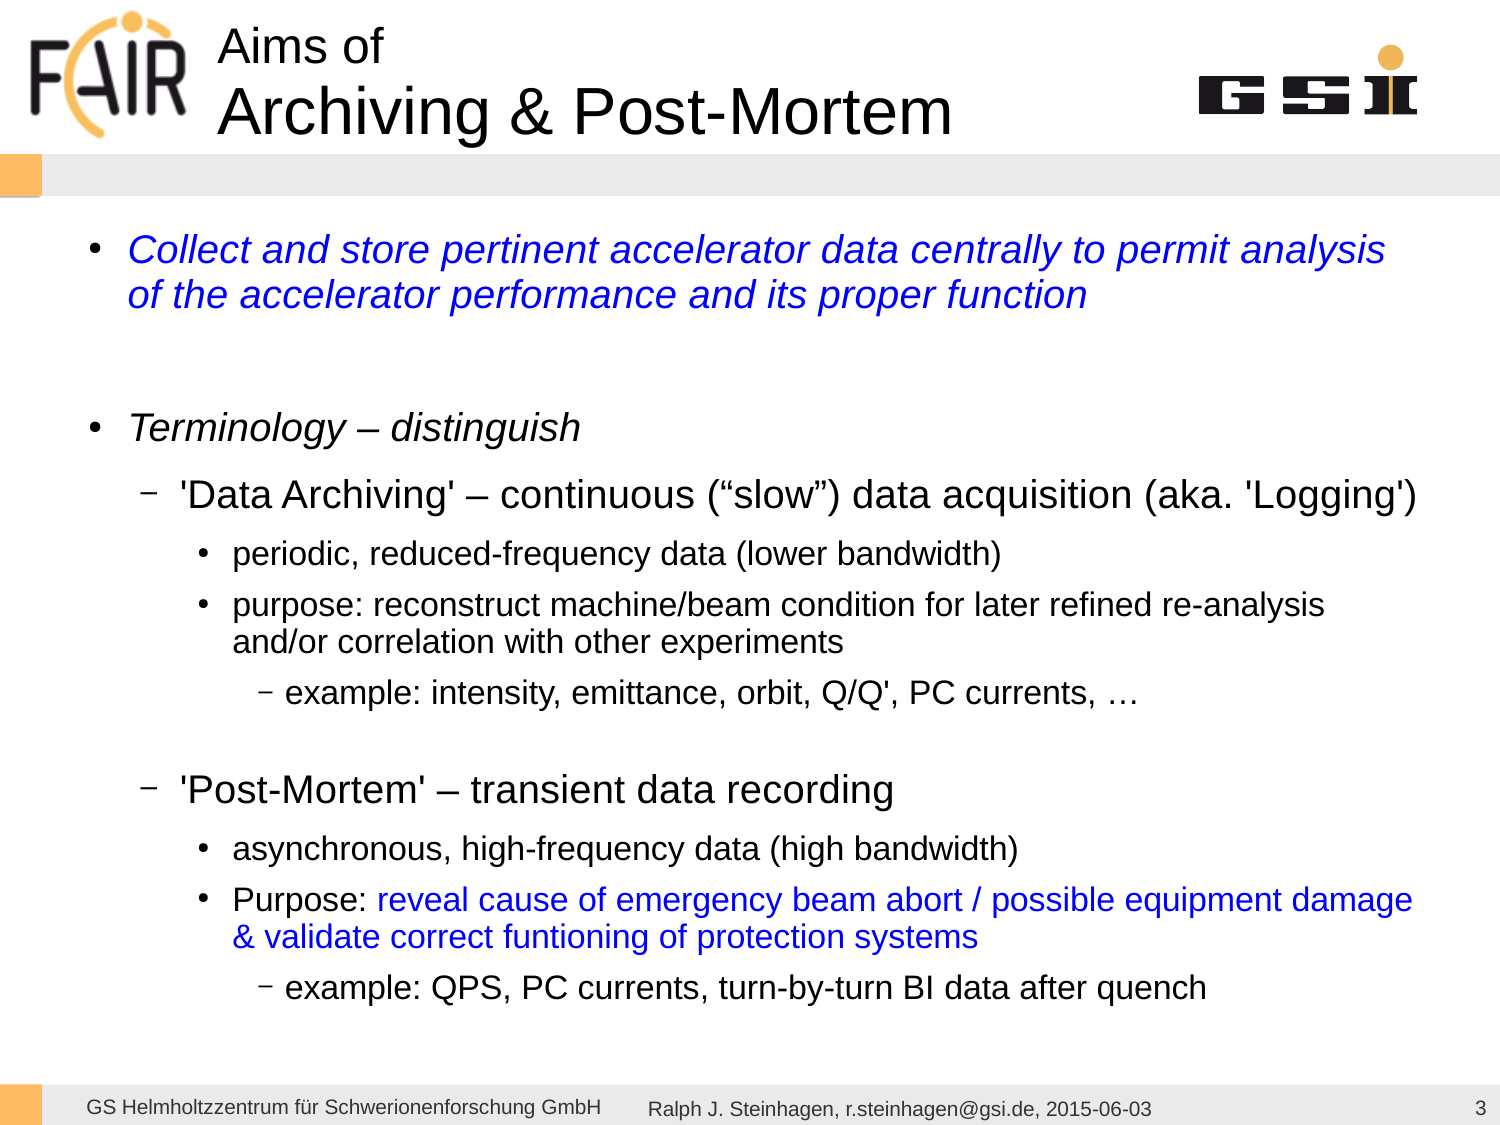

# Aims of Archiving & Post-Mortem
Collect and store pertinent accelerator data centrally to permit analysis of the accelerator performance and its proper function
Terminology – distinguish
'Data Archiving' – continuous (“slow”) data acquisition (aka. 'Logging')
periodic, reduced-frequency data (lower bandwidth)
purpose: reconstruct machine/beam condition for later refined re-analysis and/or correlation with other experiments
example: intensity, emittance, orbit, Q/Q', PC currents, …
'Post-Mortem' – transient data recording
asynchronous, high-frequency data (high bandwidth)
Purpose: reveal cause of emergency beam abort / possible equipment damage & validate correct funtioning of protection systems
example: QPS, PC currents, turn-by-turn BI data after quench